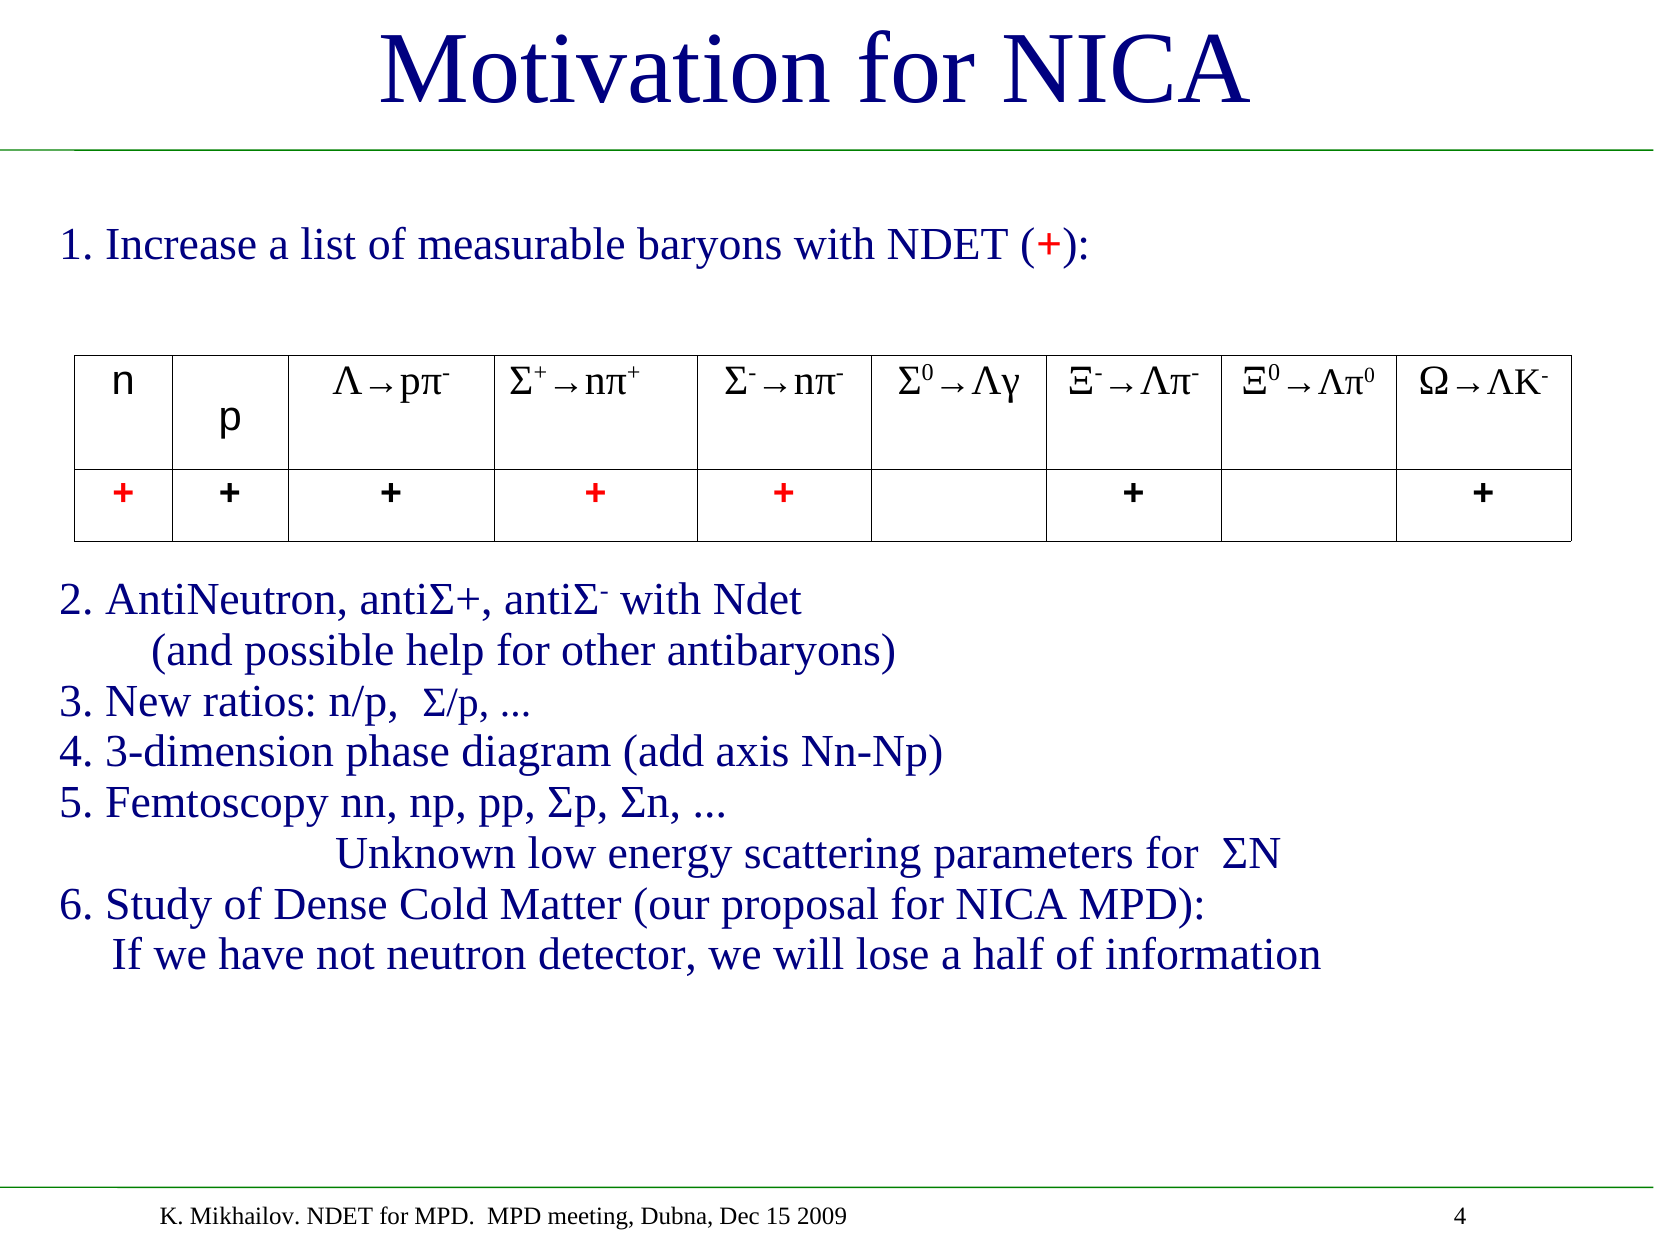

# Motivation for NICA
1. Increase a list of measurable baryons with NDET (+):
2. AntiNeutron, antiΣ+, antiΣ- with Ndet
 (and possible help for other antibaryons)
3. New ratios: n/p, Σ/p, ...
4. 3-dimension phase diagram (add axis Nn-Np)
5. Femtoscopy nn, np, pp, Σp, Σn, ...
 Unknown low energy scattering parameters for ΣN
6. Study of Dense Cold Matter (our proposal for NICA MPD):
	If we have not neutron detector, we will lose a half of information
| n | p | Λ→pπ- | Σ+→nπ+ | Σ-→nπ- | Σ0→Λγ | Ξ-→Λπ- | Ξ0→Λπ0 | Ω→ΛK- |
| --- | --- | --- | --- | --- | --- | --- | --- | --- |
| + | + | + | + | + | | + | | + |
K. Mikhailov. NDET for MPD. MPD meeting, Dubna, Dec 15 2009